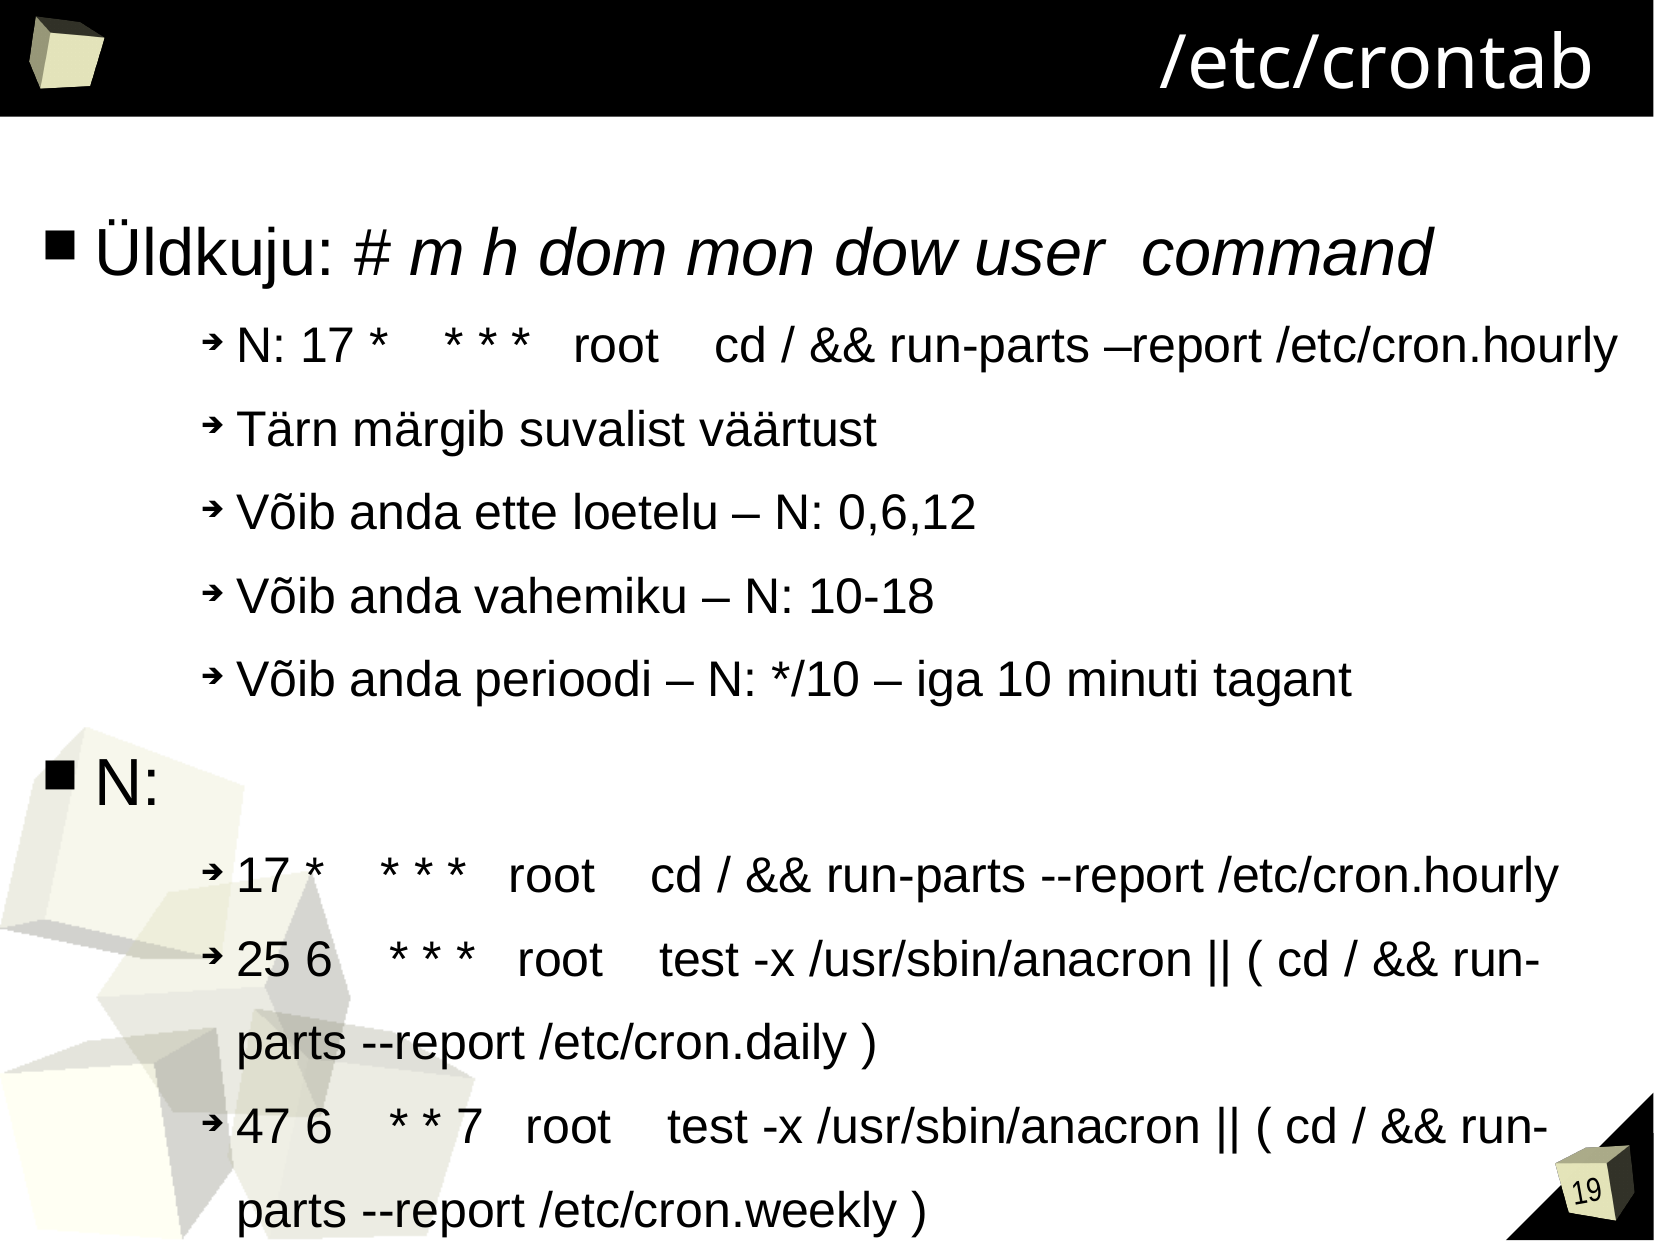

# /etc/crontab
Üldkuju: # m h dom mon dow user command
N: 17 * * * * root cd / && run-parts –report /etc/cron.hourly
Tärn märgib suvalist väärtust
Võib anda ette loetelu – N: 0,6,12
Võib anda vahemiku – N: 10-18
Võib anda perioodi – N: */10 – iga 10 minuti tagant
N:
17 * * * * root cd / && run-parts --report /etc/cron.hourly
25 6 * * * root test -x /usr/sbin/anacron || ( cd / && run-parts --report /etc/cron.daily )
47 6 * * 7 root test -x /usr/sbin/anacron || ( cd / && run-parts --report /etc/cron.weekly )